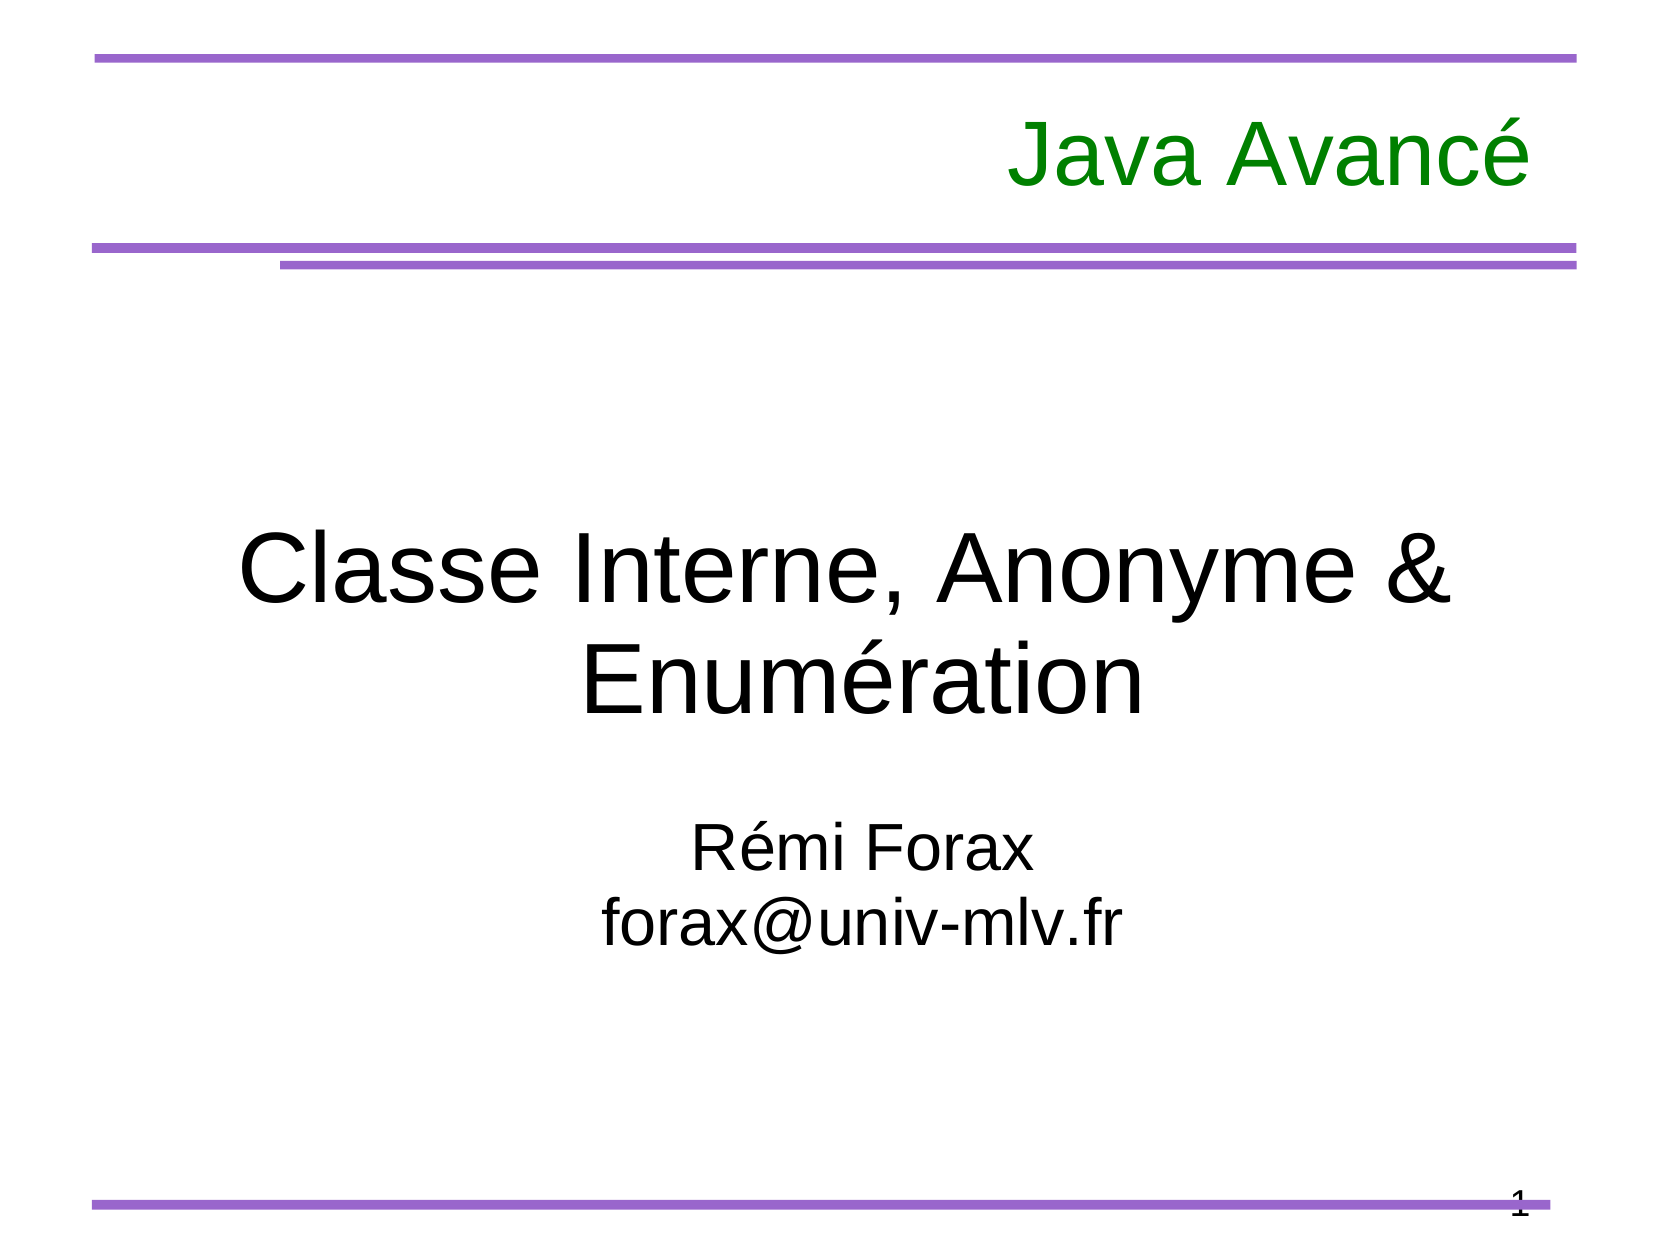

# Java Avancé
Classe Interne, Anonyme & Enumération
Rémi Forax
forax@univ-mlv.fr